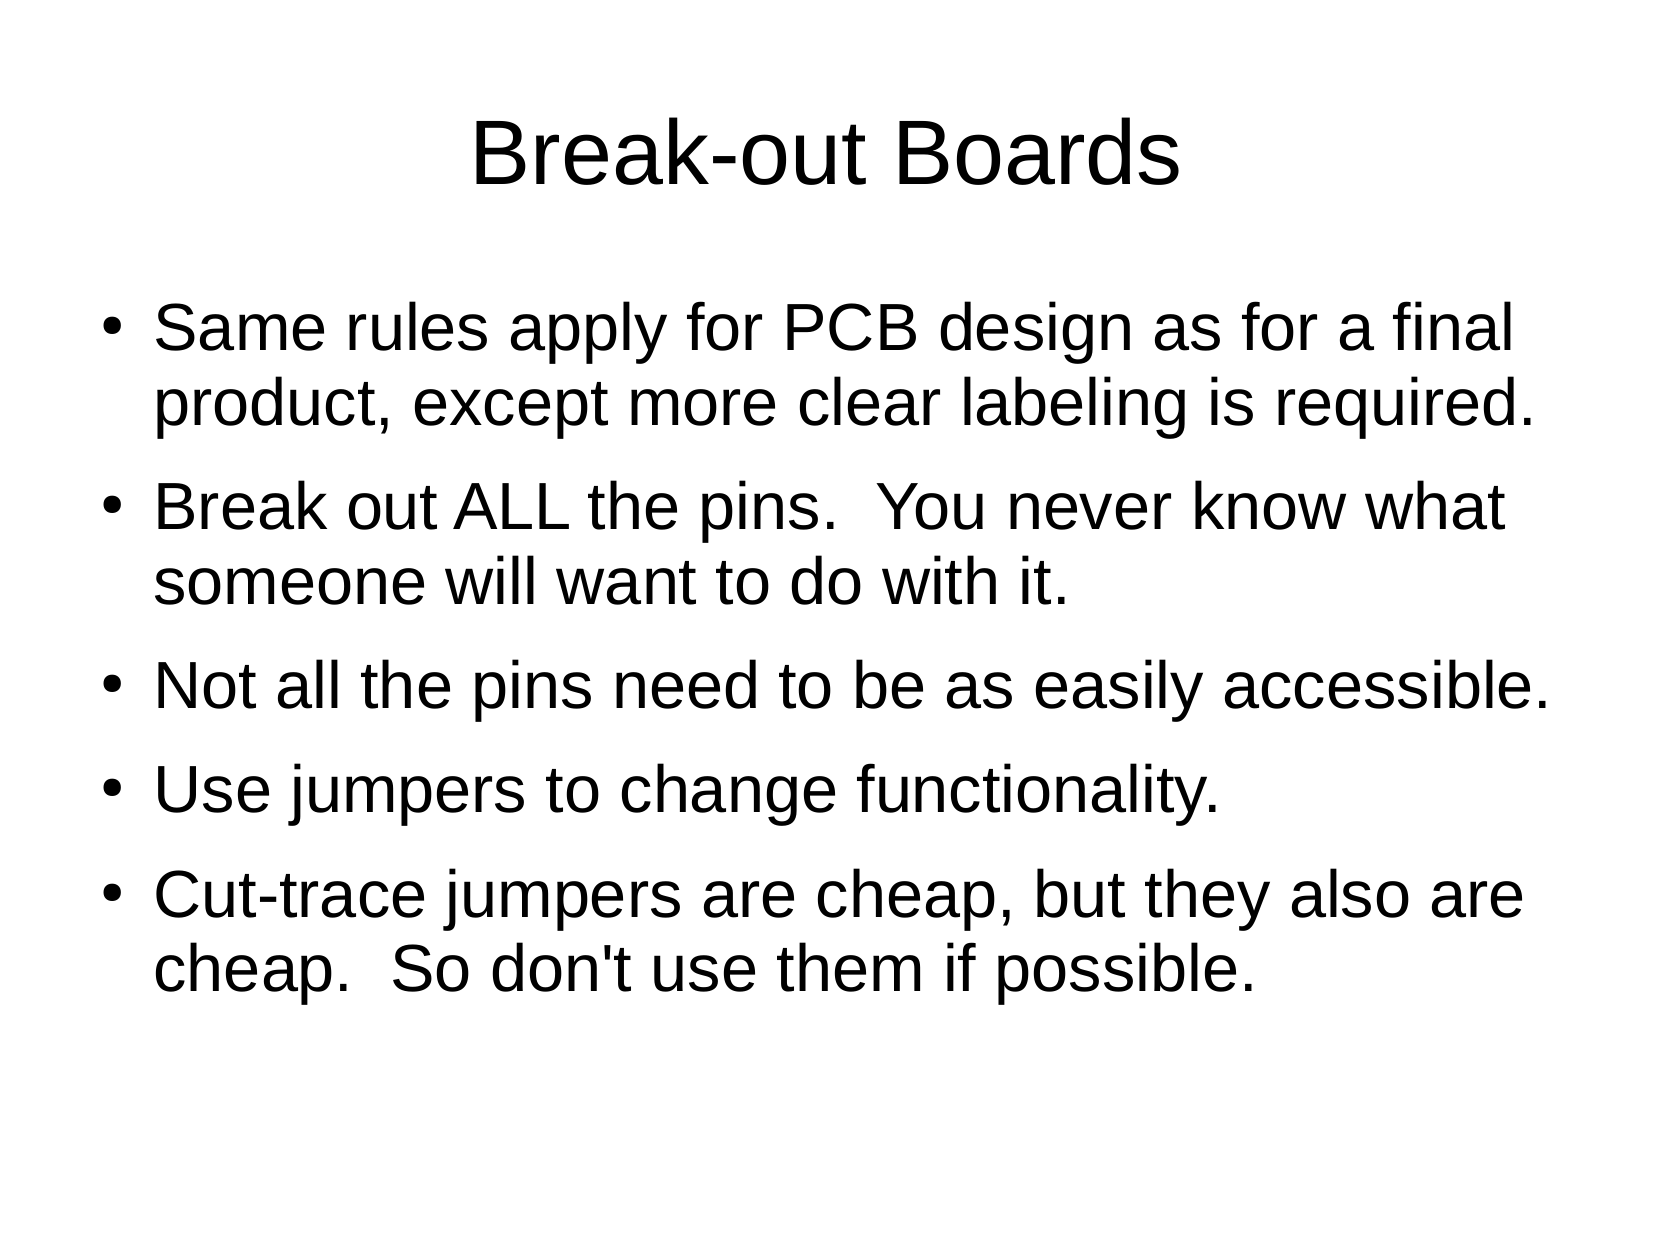

# Break-out Boards
Same rules apply for PCB design as for a final product, except more clear labeling is required.
Break out ALL the pins. You never know what someone will want to do with it.
Not all the pins need to be as easily accessible.
Use jumpers to change functionality.
Cut-trace jumpers are cheap, but they also are cheap. So don't use them if possible.